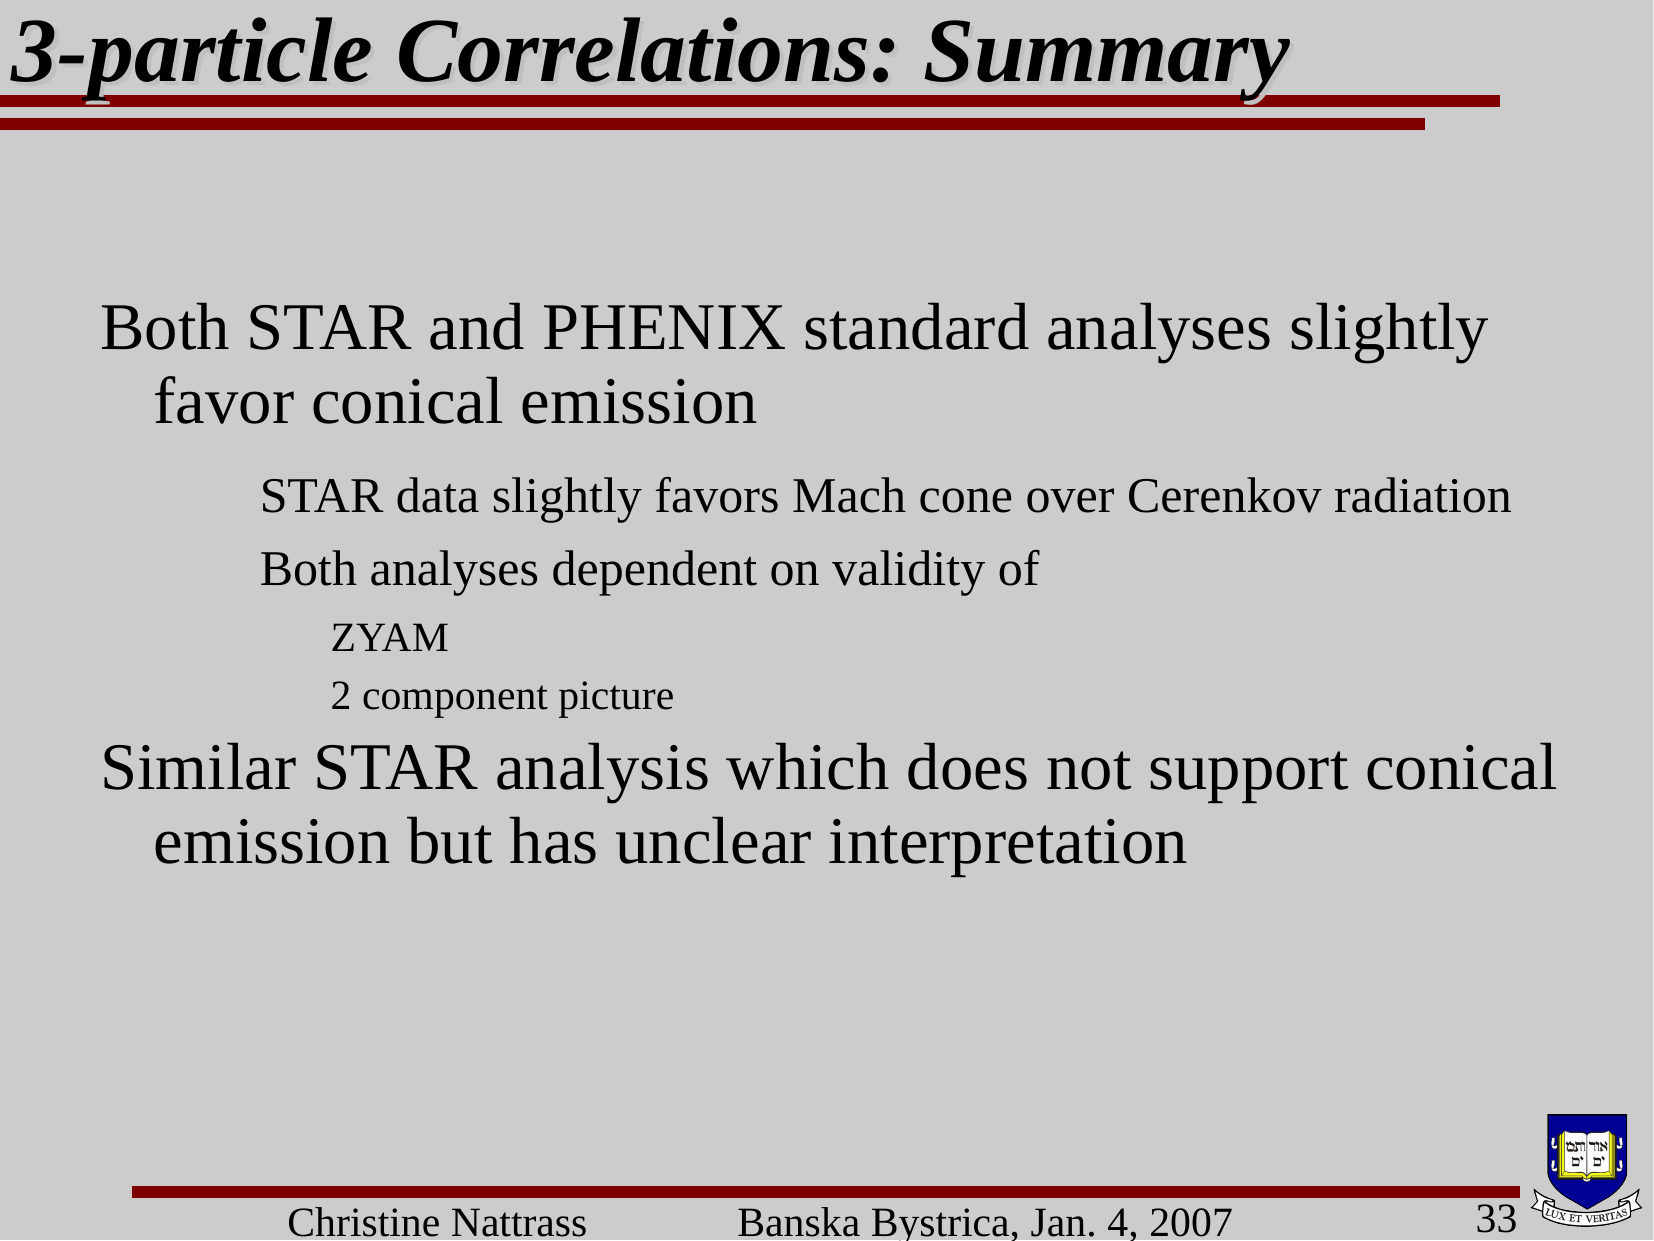

# 3-particle Correlations: Summary
Both STAR and PHENIX standard analyses slightly favor conical emission
STAR data slightly favors Mach cone over Cerenkov radiation
Both analyses dependent on validity of
ZYAM
2 component picture
Similar STAR analysis which does not support conical emission but has unclear interpretation